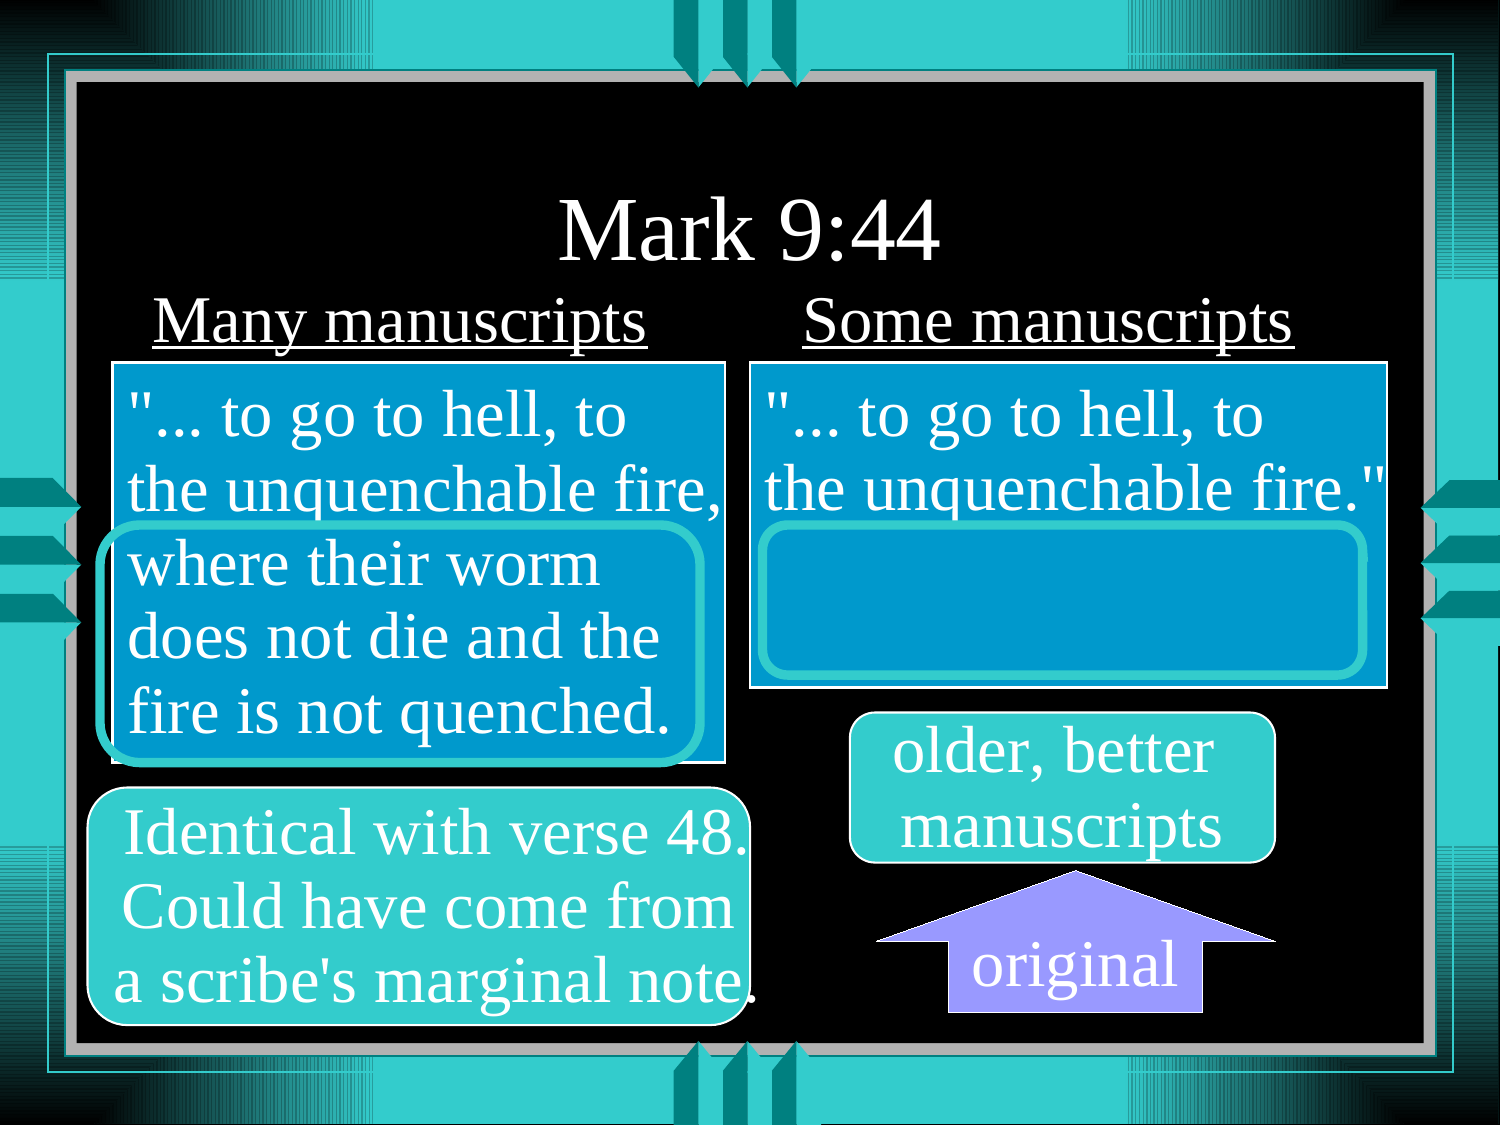

# Mark 9:44
Many manuscripts
Some manuscripts
"... to go to hell, to
the unquenchable fire."
"... to go to hell, to
the unquenchable fire,
where their worm
does not die and the
fire is not quenched.
older, better
manuscripts
Identical with verse 48.
Could have come from
a scribe's marginal note.
original